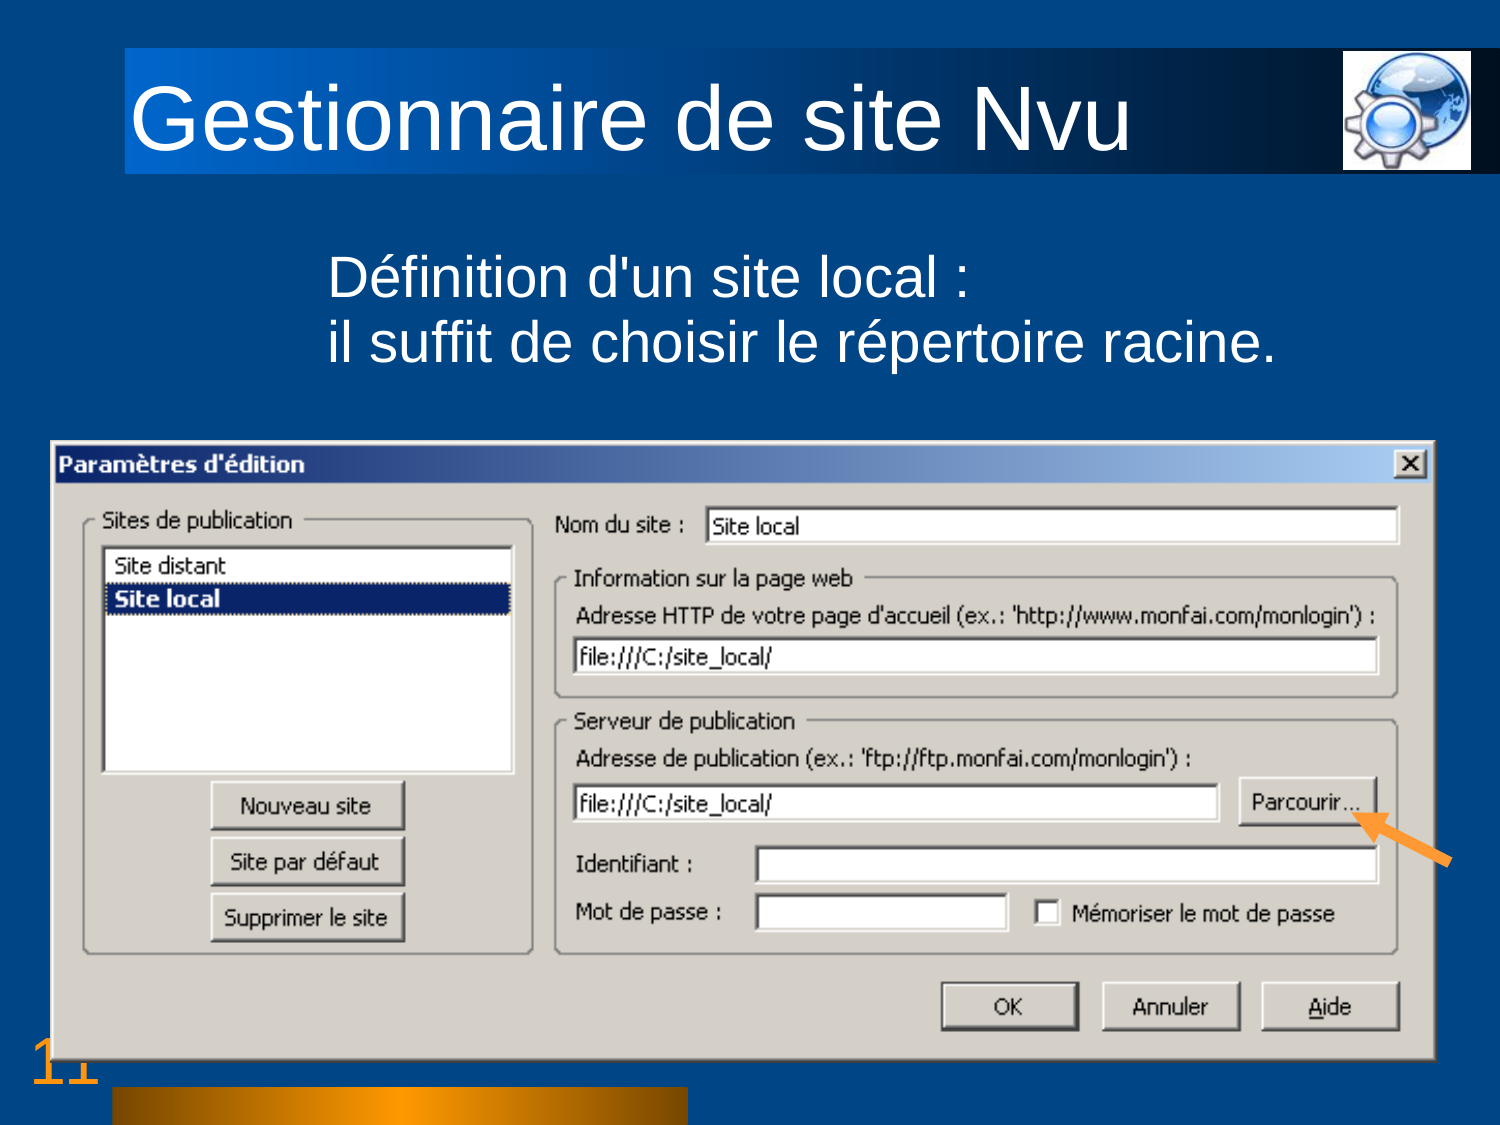

# Gestionnaire de site Nvu
Définition d'un site local :
il suffit de choisir le répertoire racine.